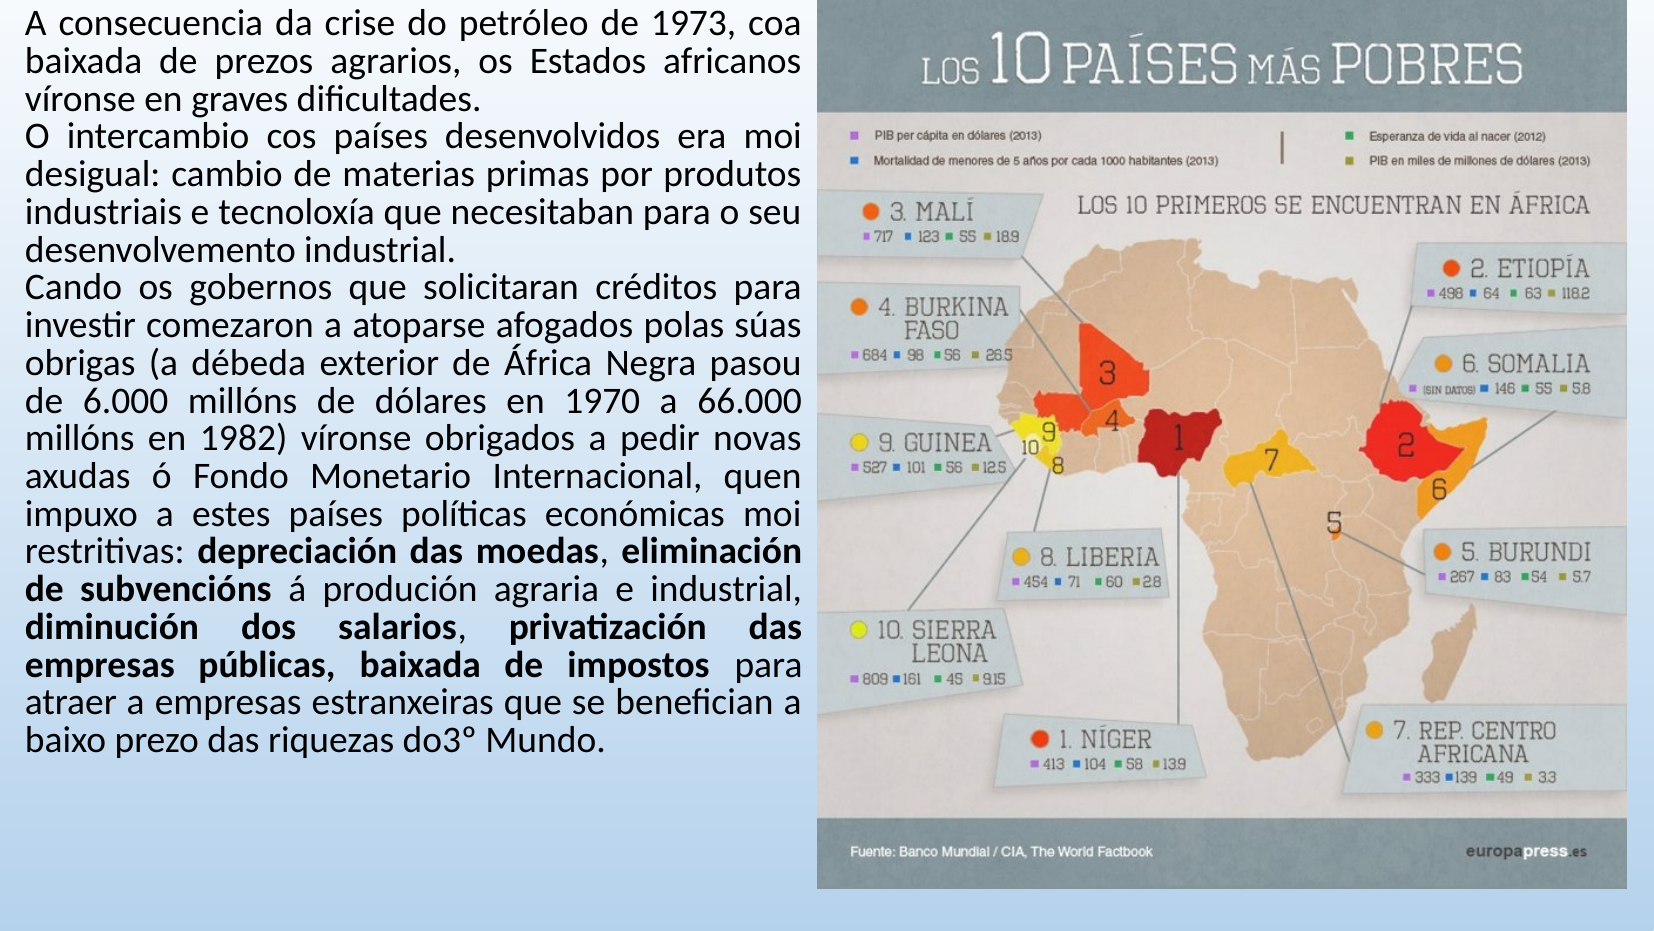

A consecuencia da crise do petróleo de 1973, coa baixada de prezos agrarios, os Estados africanos víronse en graves dificultades.
O intercambio cos países desenvolvidos era moi desigual: cambio de materias primas por produtos industriais e tecnoloxía que necesitaban para o seu desenvolvemento industrial.
Cando os gobernos que solicitaran créditos para investir comezaron a atoparse afogados polas súas obrigas (a débeda exterior de África Negra pasou de 6.000 millóns de dólares en 1970 a 66.000 millóns en 1982) víronse obrigados a pedir novas axudas ó Fondo Monetario Internacional, quen impuxo a estes países políticas económicas moi restritivas: depreciación das moedas, eliminación de subvencións á produción agraria e industrial, diminución dos salarios, privatización das empresas públicas, baixada de impostos para atraer a empresas estranxeiras que se benefician a baixo prezo das riquezas do3º Mundo.